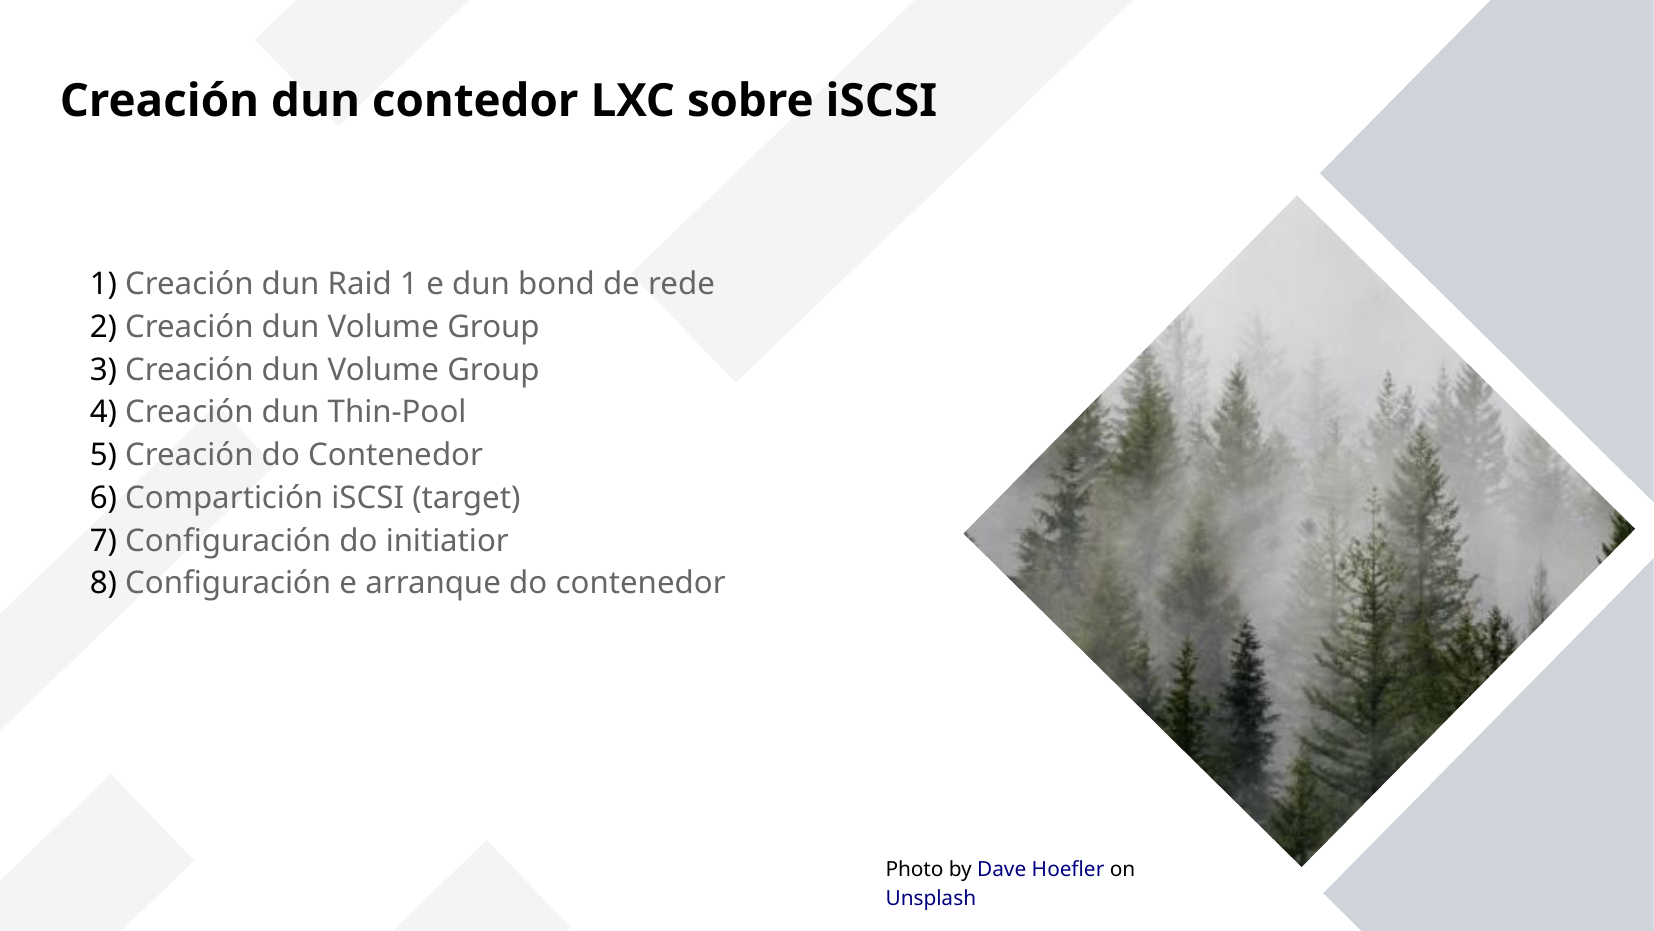

Creación dun contedor LXC sobre iSCSI
Creación dun Raid 1 e dun bond de rede
Creación dun Volume Group
Creación dun Volume Group
Creación dun Thin-Pool
Creación do Contenedor
Compartición iSCSI (target)
Configuración do initiatior
Configuración e arranque do contenedor
Photo by Dave Hoefler on Unsplash